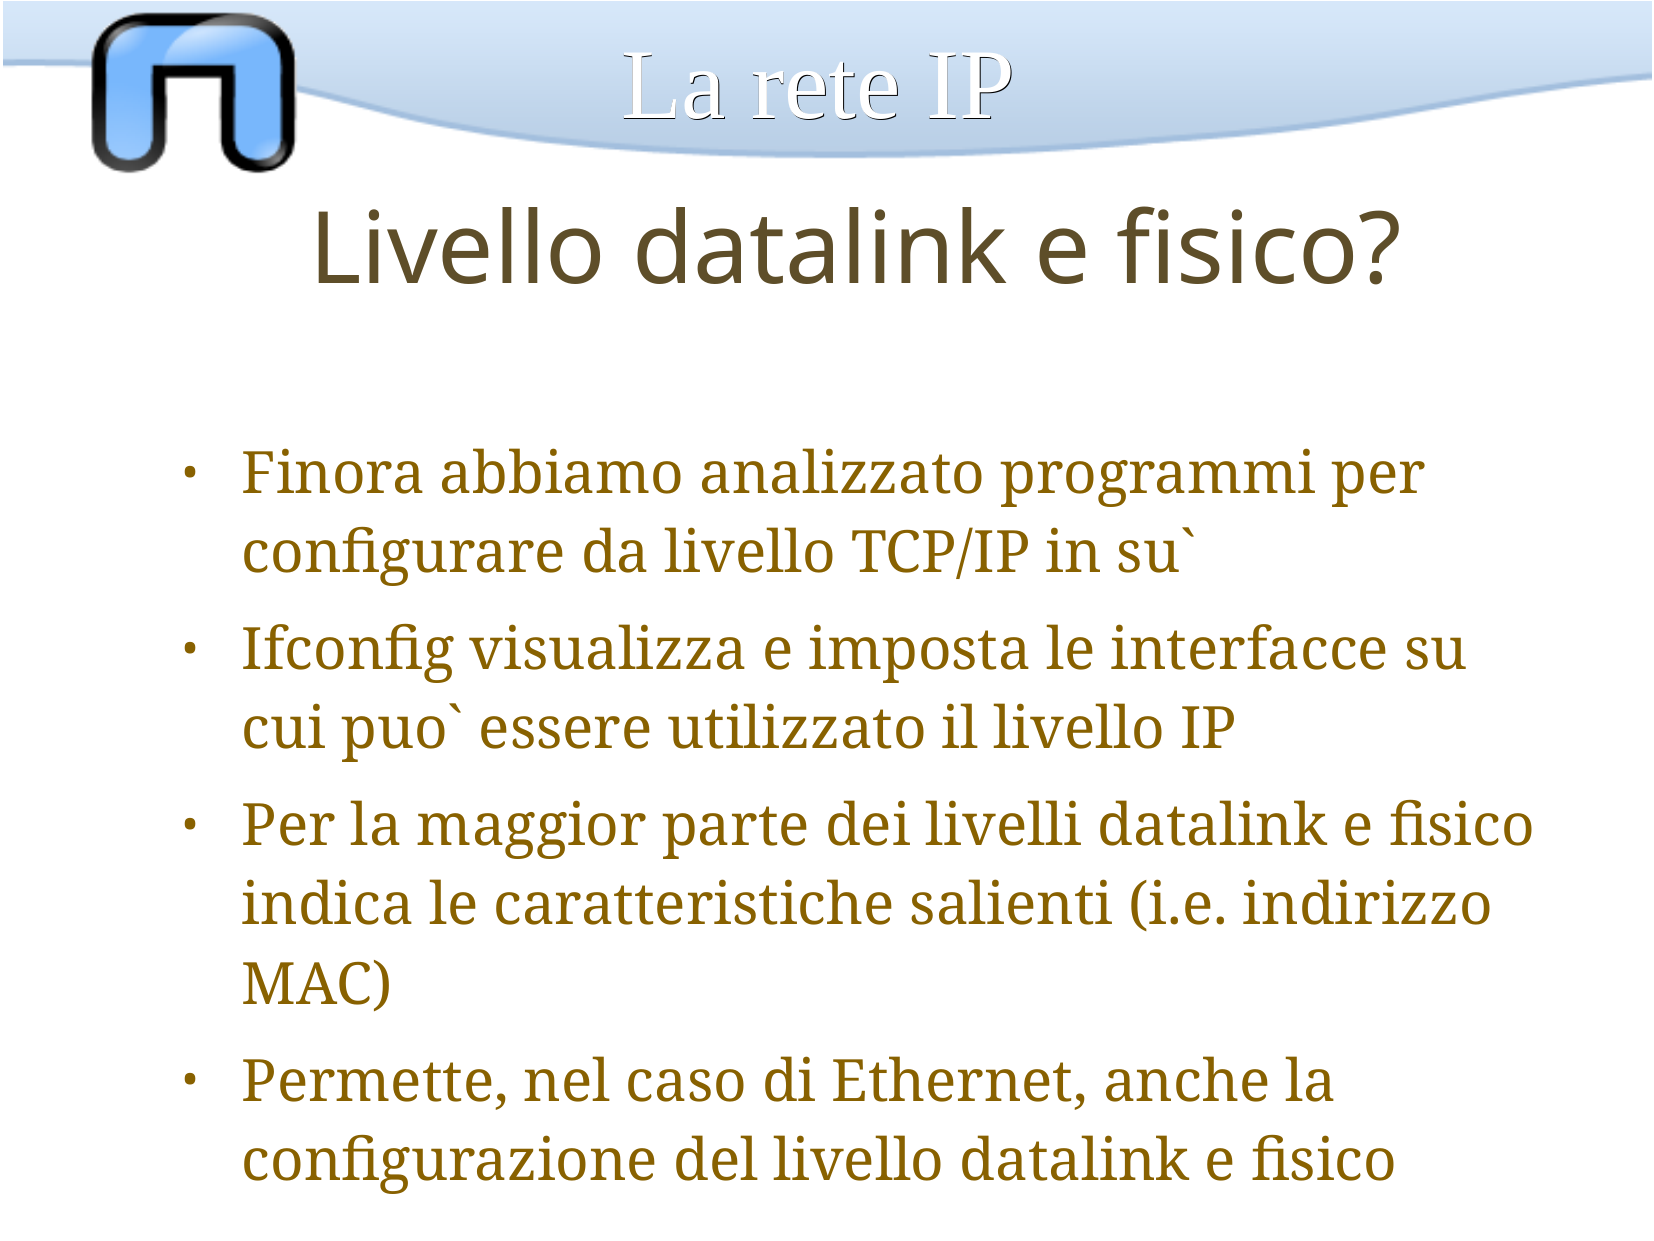

La rete IP
Livello datalink e fisico?
# Finora abbiamo analizzato programmi per configurare da livello TCP/IP in su`
Ifconfig visualizza e imposta le interfacce su cui puo` essere utilizzato il livello IP
Per la maggior parte dei livelli datalink e fisico indica le caratteristiche salienti (i.e. indirizzo MAC)
Permette, nel caso di Ethernet, anche la configurazione del livello datalink e fisico